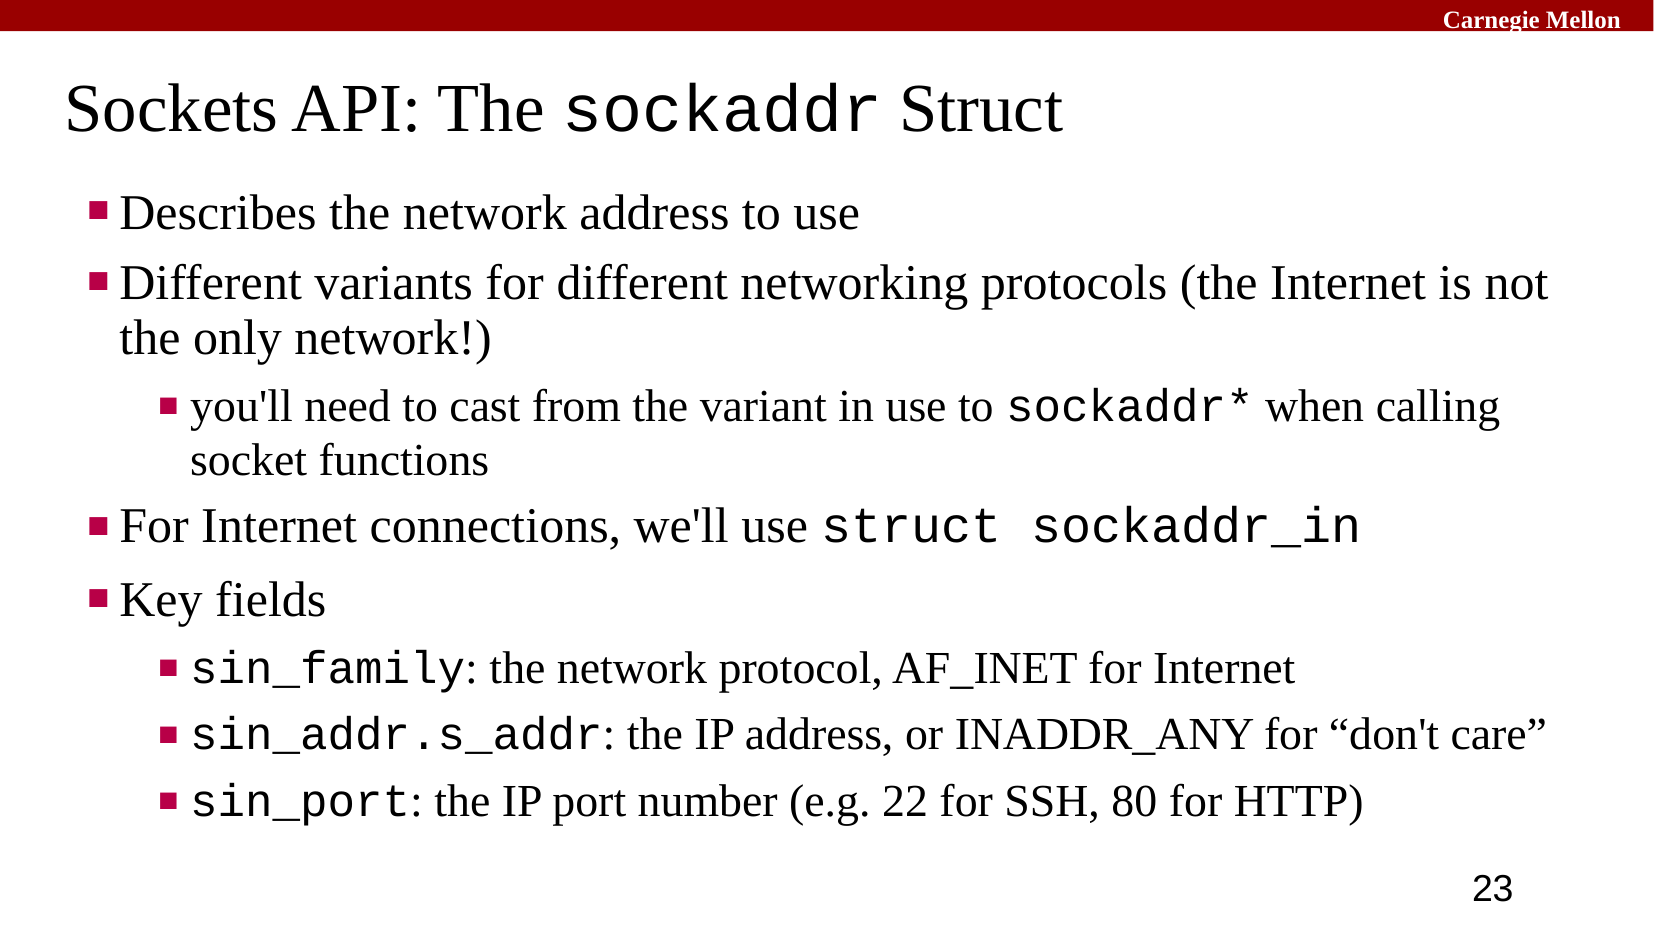

# Sockets API: The sockaddr Struct
Describes the network address to use
Different variants for different networking protocols (the Internet is not the only network!)
you'll need to cast from the variant in use to sockaddr* when calling socket functions
For Internet connections, we'll use struct sockaddr_in
Key fields
sin_family: the network protocol, AF_INET for Internet
sin_addr.s_addr: the IP address, or INADDR_ANY for “don't care”
sin_port: the IP port number (e.g. 22 for SSH, 80 for HTTP)